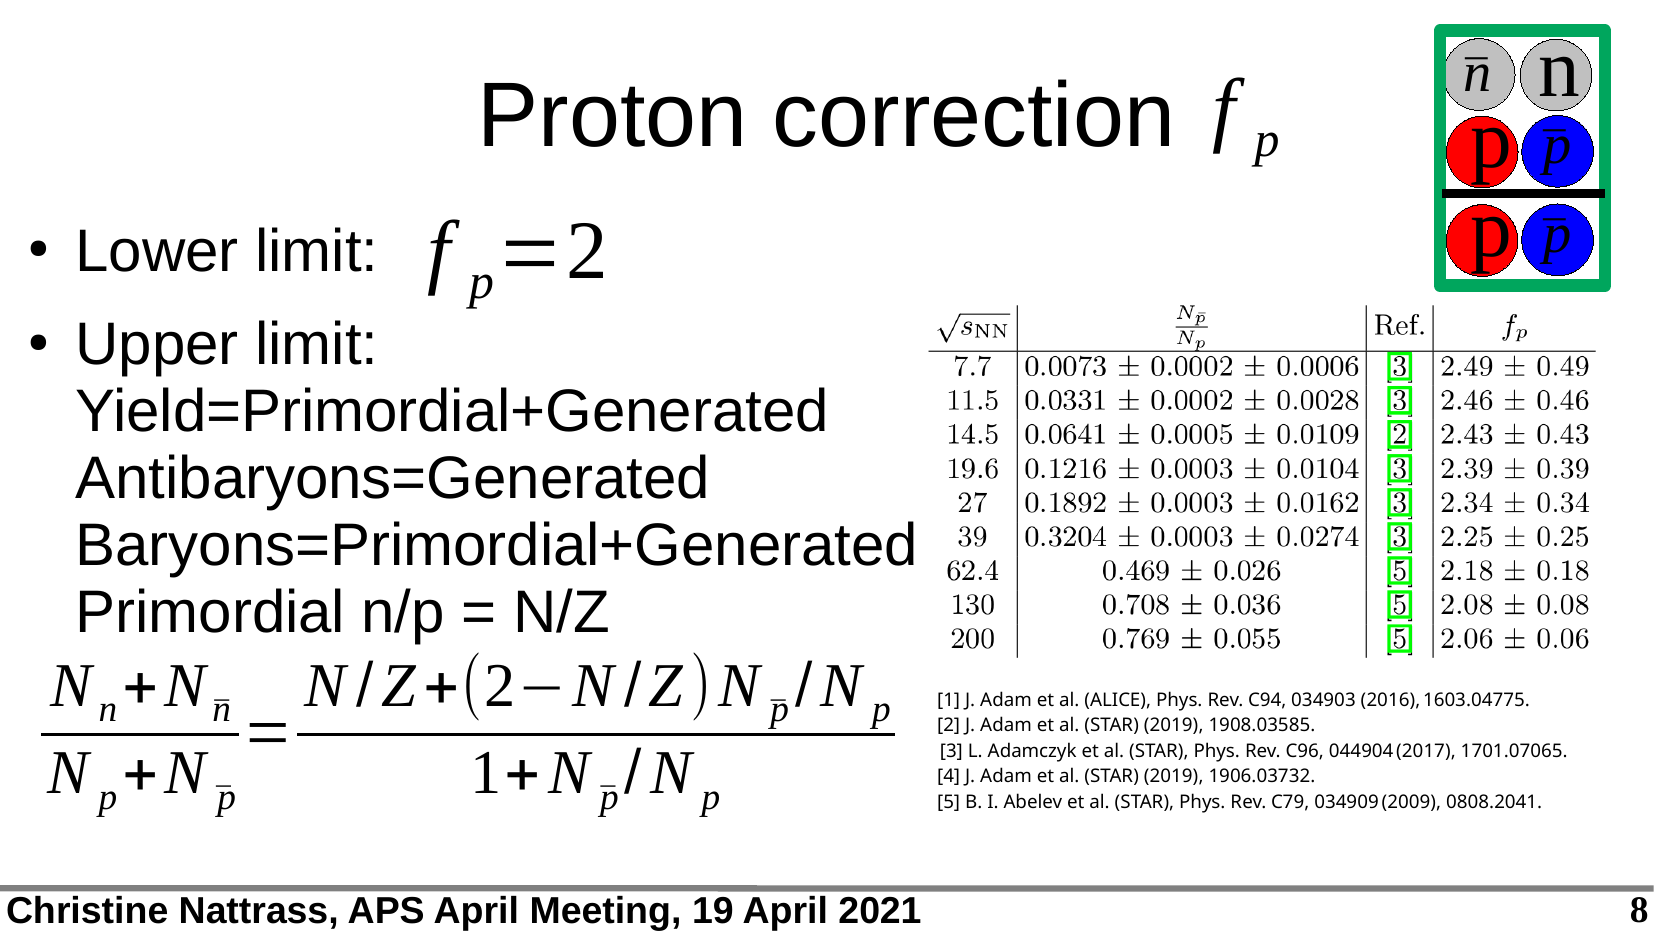

n
p
p
# Proton correction
Lower limit:
Upper limit:
Yield=Primordial+Generated
Antibaryons=Generated
Baryons=Primordial+Generated
Primordial n/p = N/Z
[1] J. Adam et al. (ALICE), Phys. Rev. C94, 034903 (2016), 1603.04775.
[2] J. Adam et al. (STAR) (2019), 1908.03585.
 [3] L. Adamczyk et al. (STAR), Phys. Rev. C96, 044904 (2017), 1701.07065.
[4] J. Adam et al. (STAR) (2019), 1906.03732.
[5] B. I. Abelev et al. (STAR), Phys. Rev. C79, 034909 (2009), 0808.2041.
8